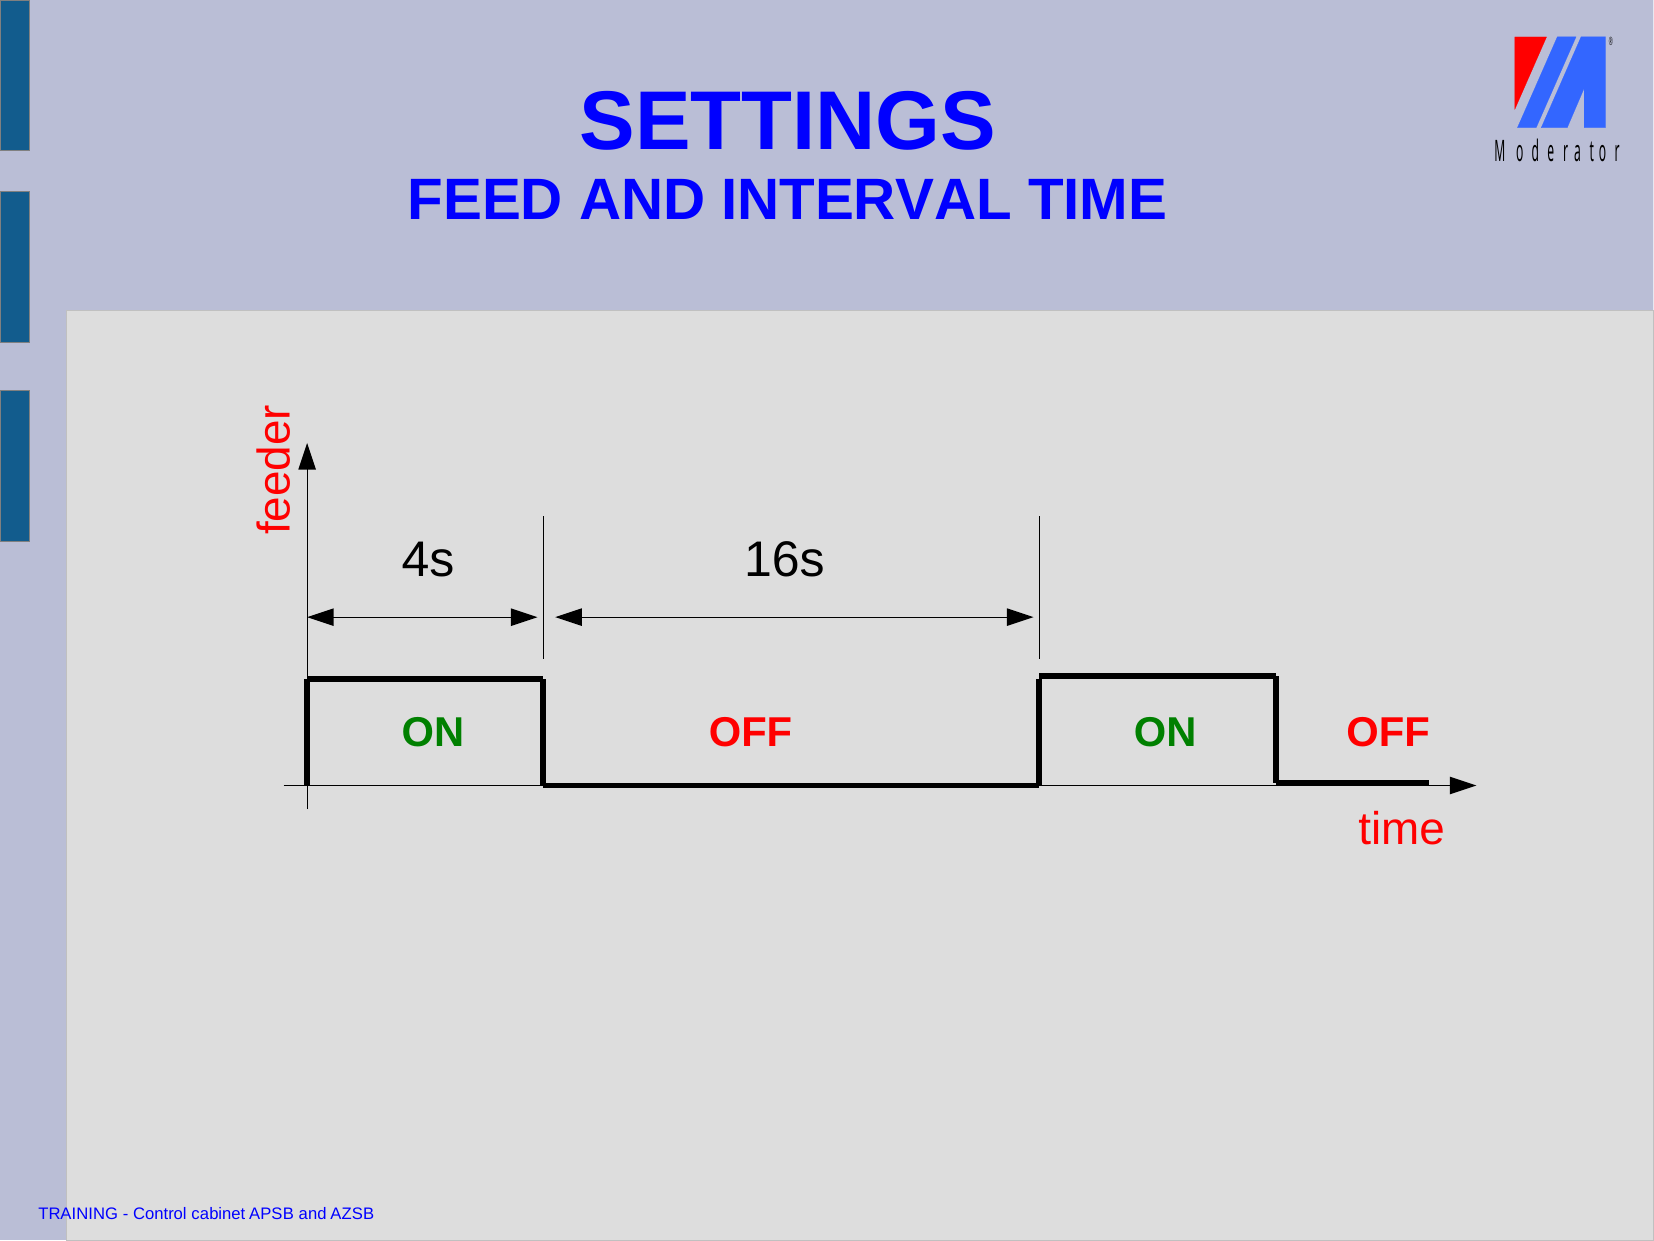

SETTINGS
FEED AND INTERVAL TIME
feeder
# 4s
16s
ON
ON
OFF
OFF
time
TRAINING - Control cabinet APSB and AZSB